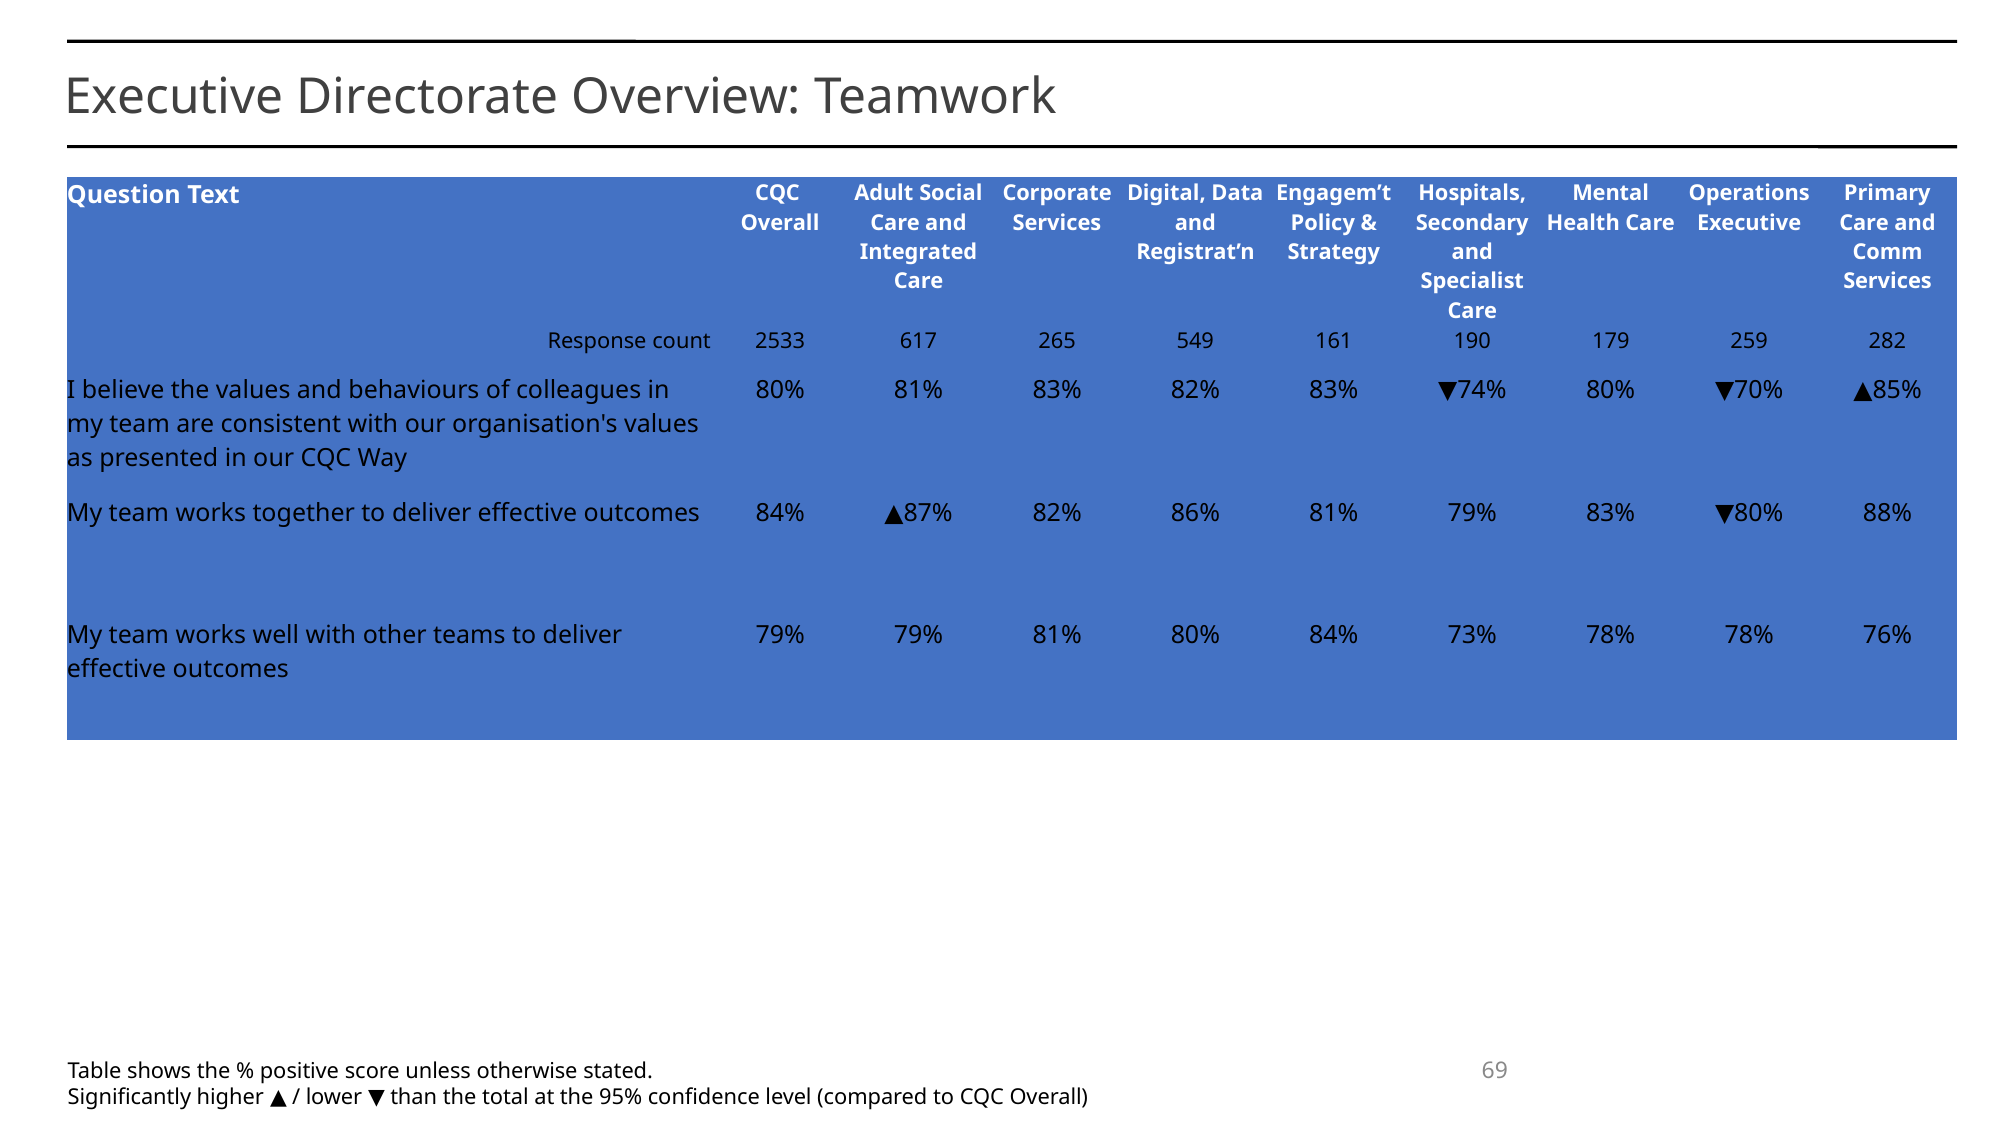

# Executive Directorate Overview: Teamwork
| Question Text | CQC Overall | Adult Social Care and Integrated Care | Corporate Services | Digital, Data and Registrat’n | Engagem’t Policy & Strategy | Hospitals, Secondary and Specialist Care | Mental Health Care | Operations Executive | Primary Care and Comm Services |
| --- | --- | --- | --- | --- | --- | --- | --- | --- | --- |
| Response count | 2533 | 617 | 265 | 549 | 161 | 190 | 179 | 259 | 282 |
| I believe the values and behaviours of colleagues in my team are consistent with our organisation's values as presented in our CQC Way | 80% | 81% | 83% | 82% | 83% | ▼74% | 80% | ▼70% | ▲85% |
| My team works together to deliver effective outcomes | 84% | ▲87% | 82% | 86% | 81% | 79% | 83% | ▼80% | 88% |
| My team works well with other teams to deliver effective outcomes | 79% | 79% | 81% | 80% | 84% | 73% | 78% | 78% | 76% |
Table shows the % positive score unless otherwise stated.
Significantly higher ▲ / lower ▼ than the total at the 95% confidence level (compared to CQC Overall)